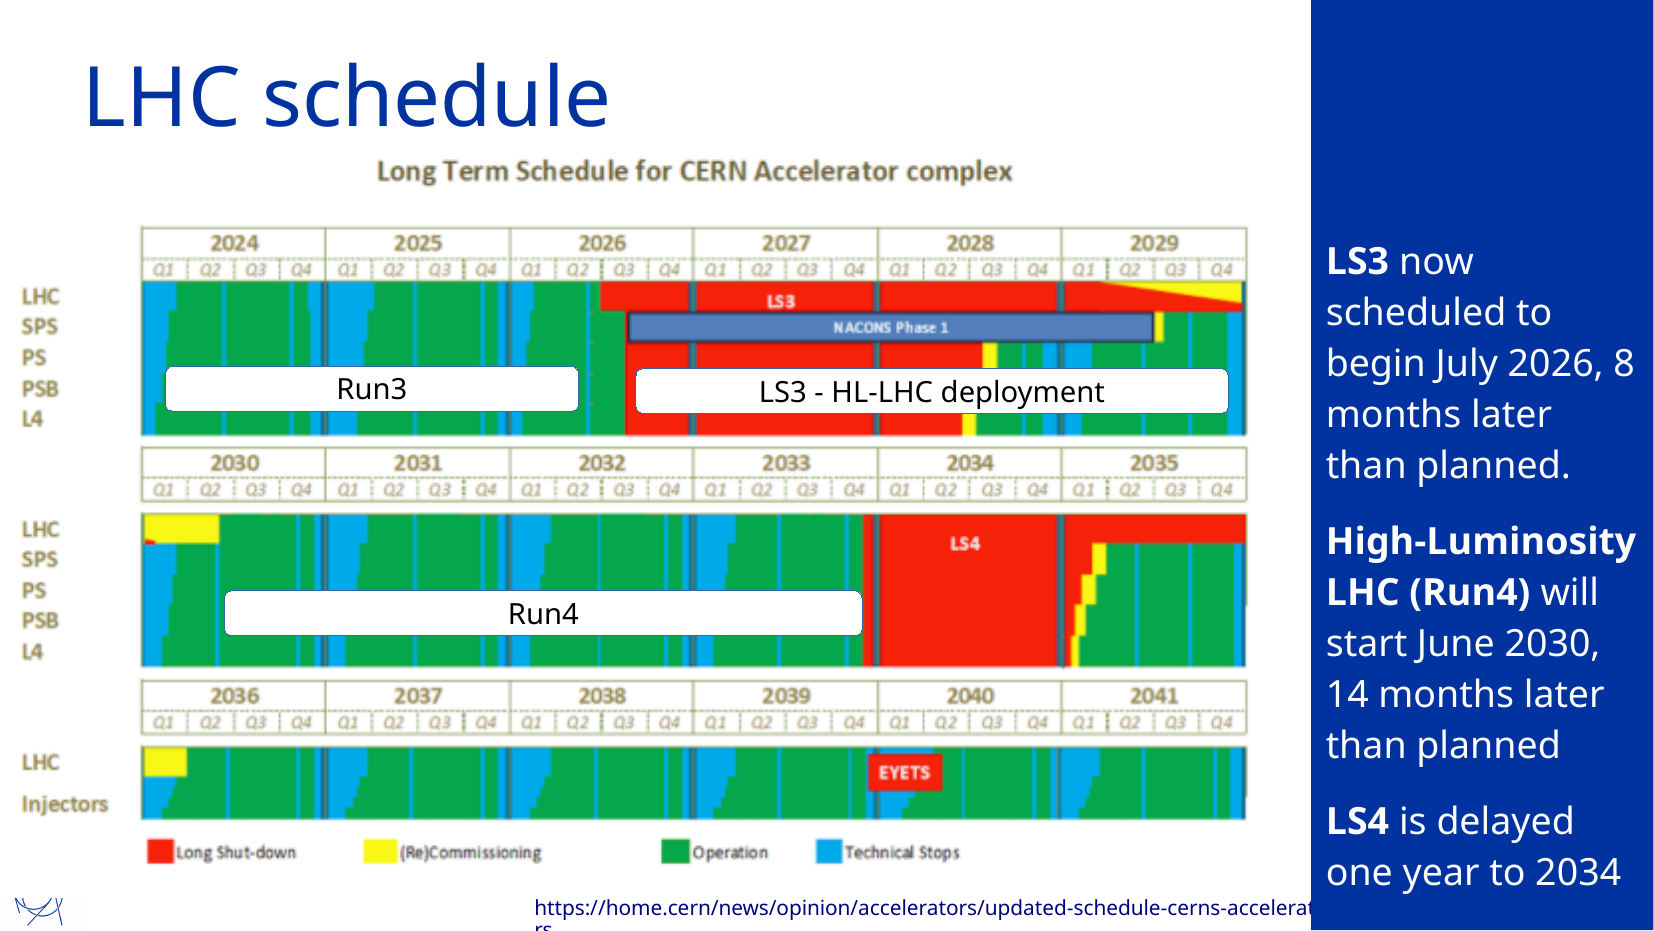

LS3 now scheduled to begin July 2026, 8 months later than planned.
High-Luminosity LHC (Run4) will start June 2030, 14 months later than planned
LS4 is delayed one year to 2034
# LHC schedule
Run3
LS3 - HL-LHC deployment
Run4
https://home.cern/news/opinion/accelerators/updated-schedule-cerns-accelerators